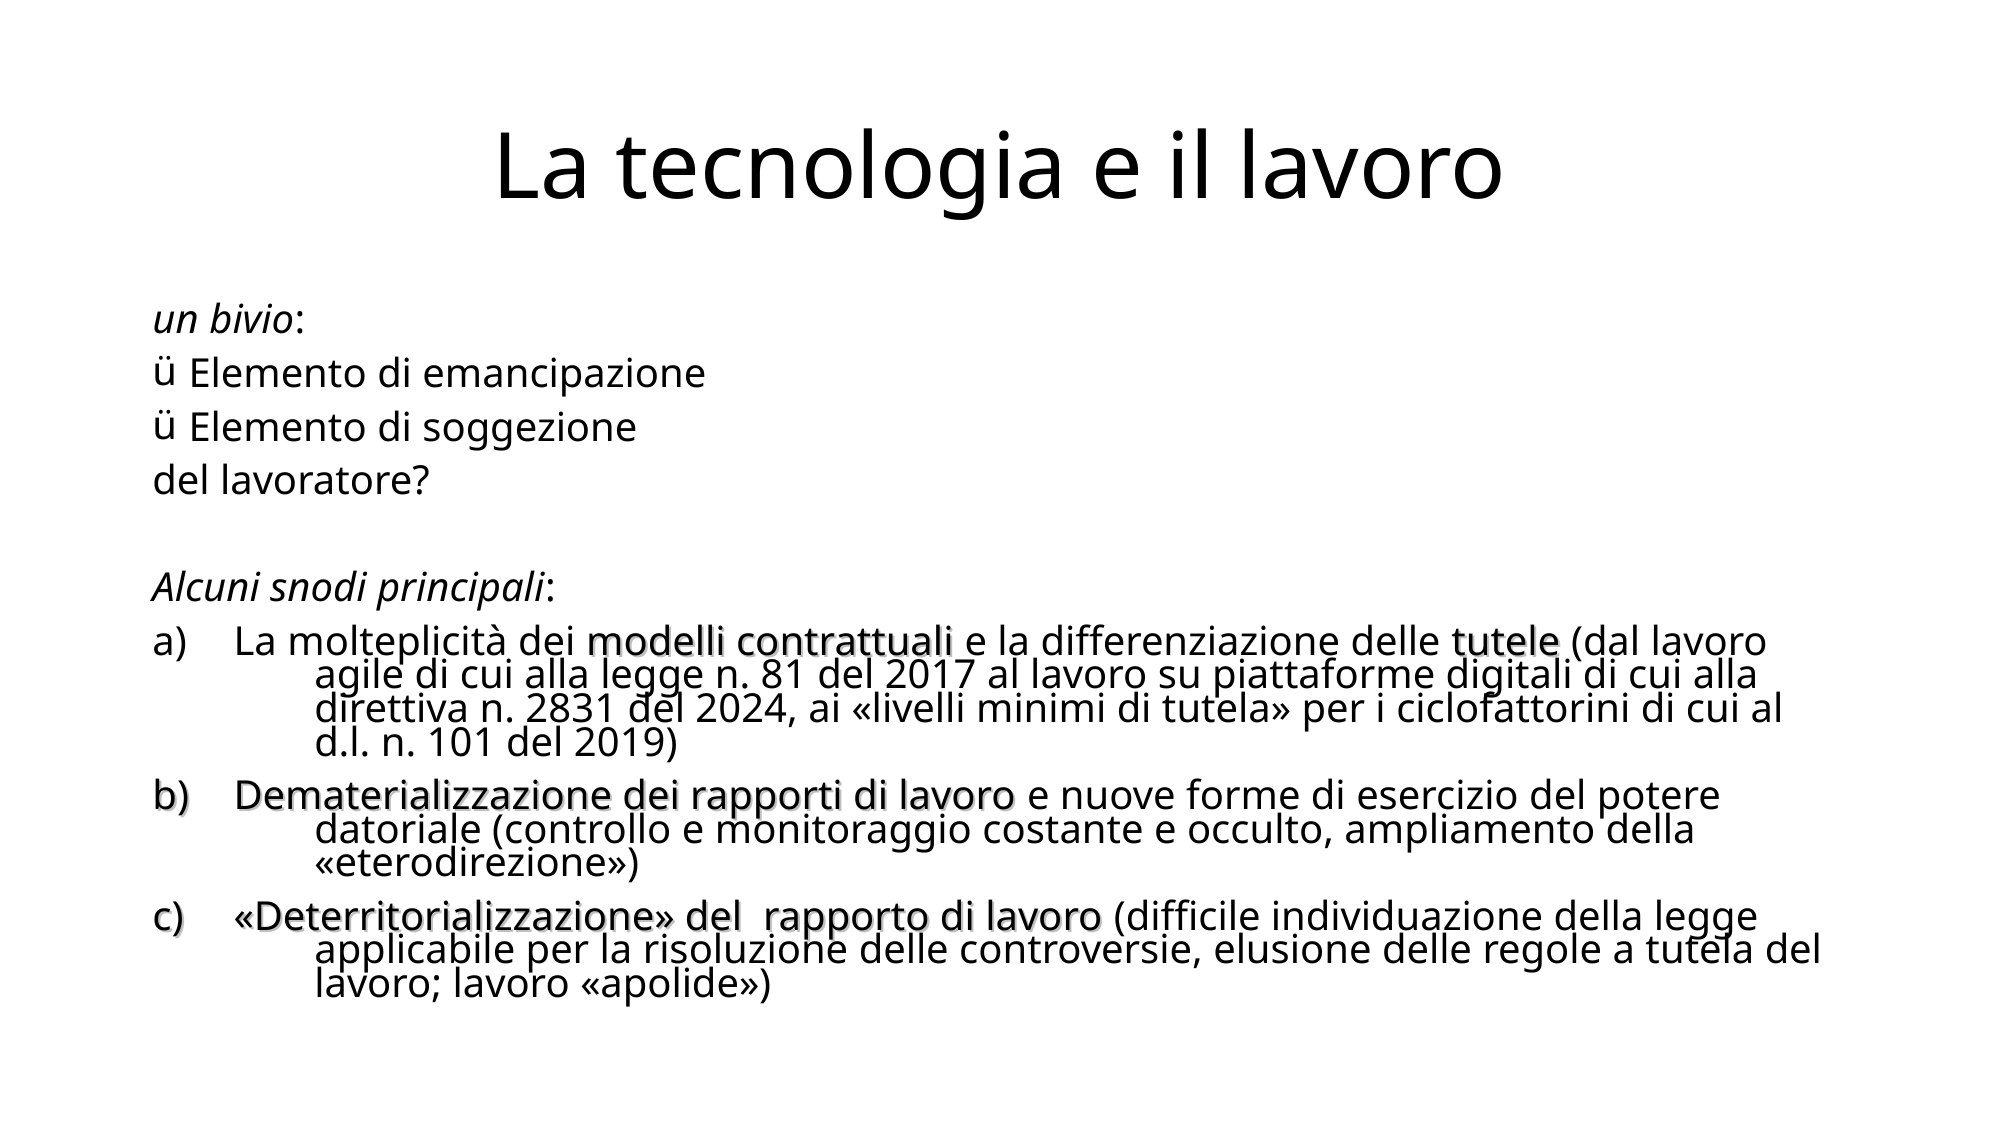

# La tecnologia e il lavoro
un bivio:
Elemento di emancipazione
Elemento di soggezione
del lavoratore?
Alcuni snodi principali:
La molteplicità dei modelli contrattuali e la differenziazione delle tutele (dal lavoro agile di cui alla legge n. 81 del 2017 al lavoro su piattaforme digitali di cui alla direttiva n. 2831 del 2024, ai «livelli minimi di tutela» per i ciclofattorini di cui al d.l. n. 101 del 2019)
Dematerializzazione dei rapporti di lavoro e nuove forme di esercizio del potere datoriale (controllo e monitoraggio costante e occulto, ampliamento della «eterodirezione»)
«Deterritorializzazione» del rapporto di lavoro (difficile individuazione della legge applicabile per la risoluzione delle controversie, elusione delle regole a tutela del lavoro; lavoro «apolide»)